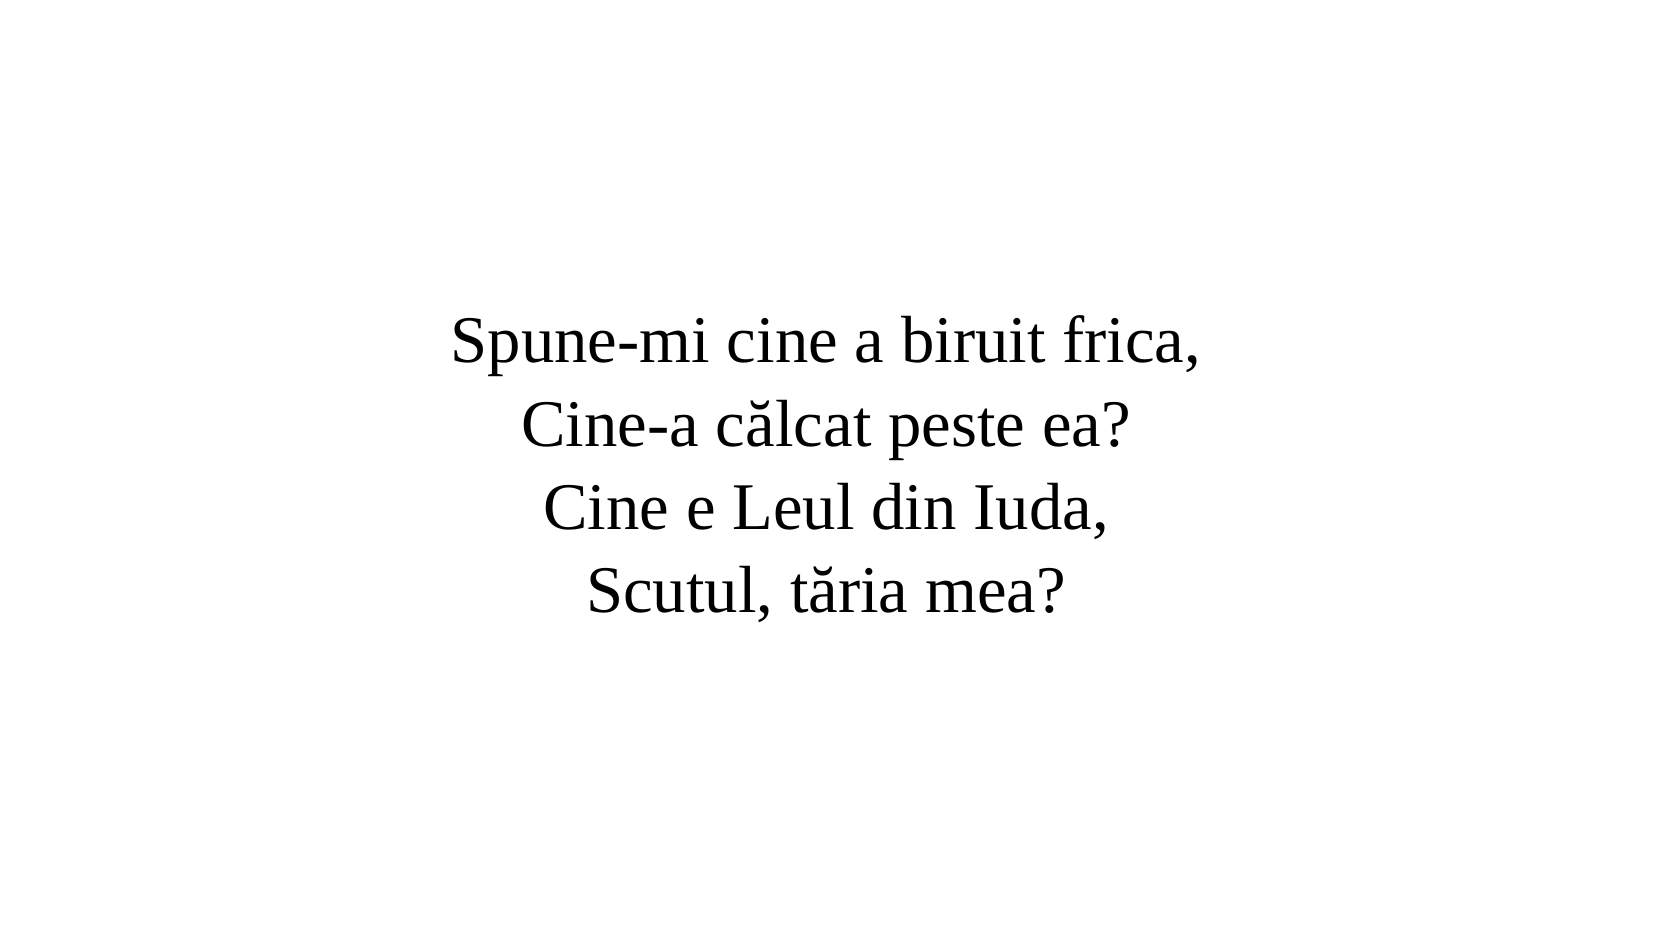

# Spune-mi cine a biruit frica,
Cine-a călcat peste ea?
Cine e Leul din Iuda,
Scutul, tăria mea?